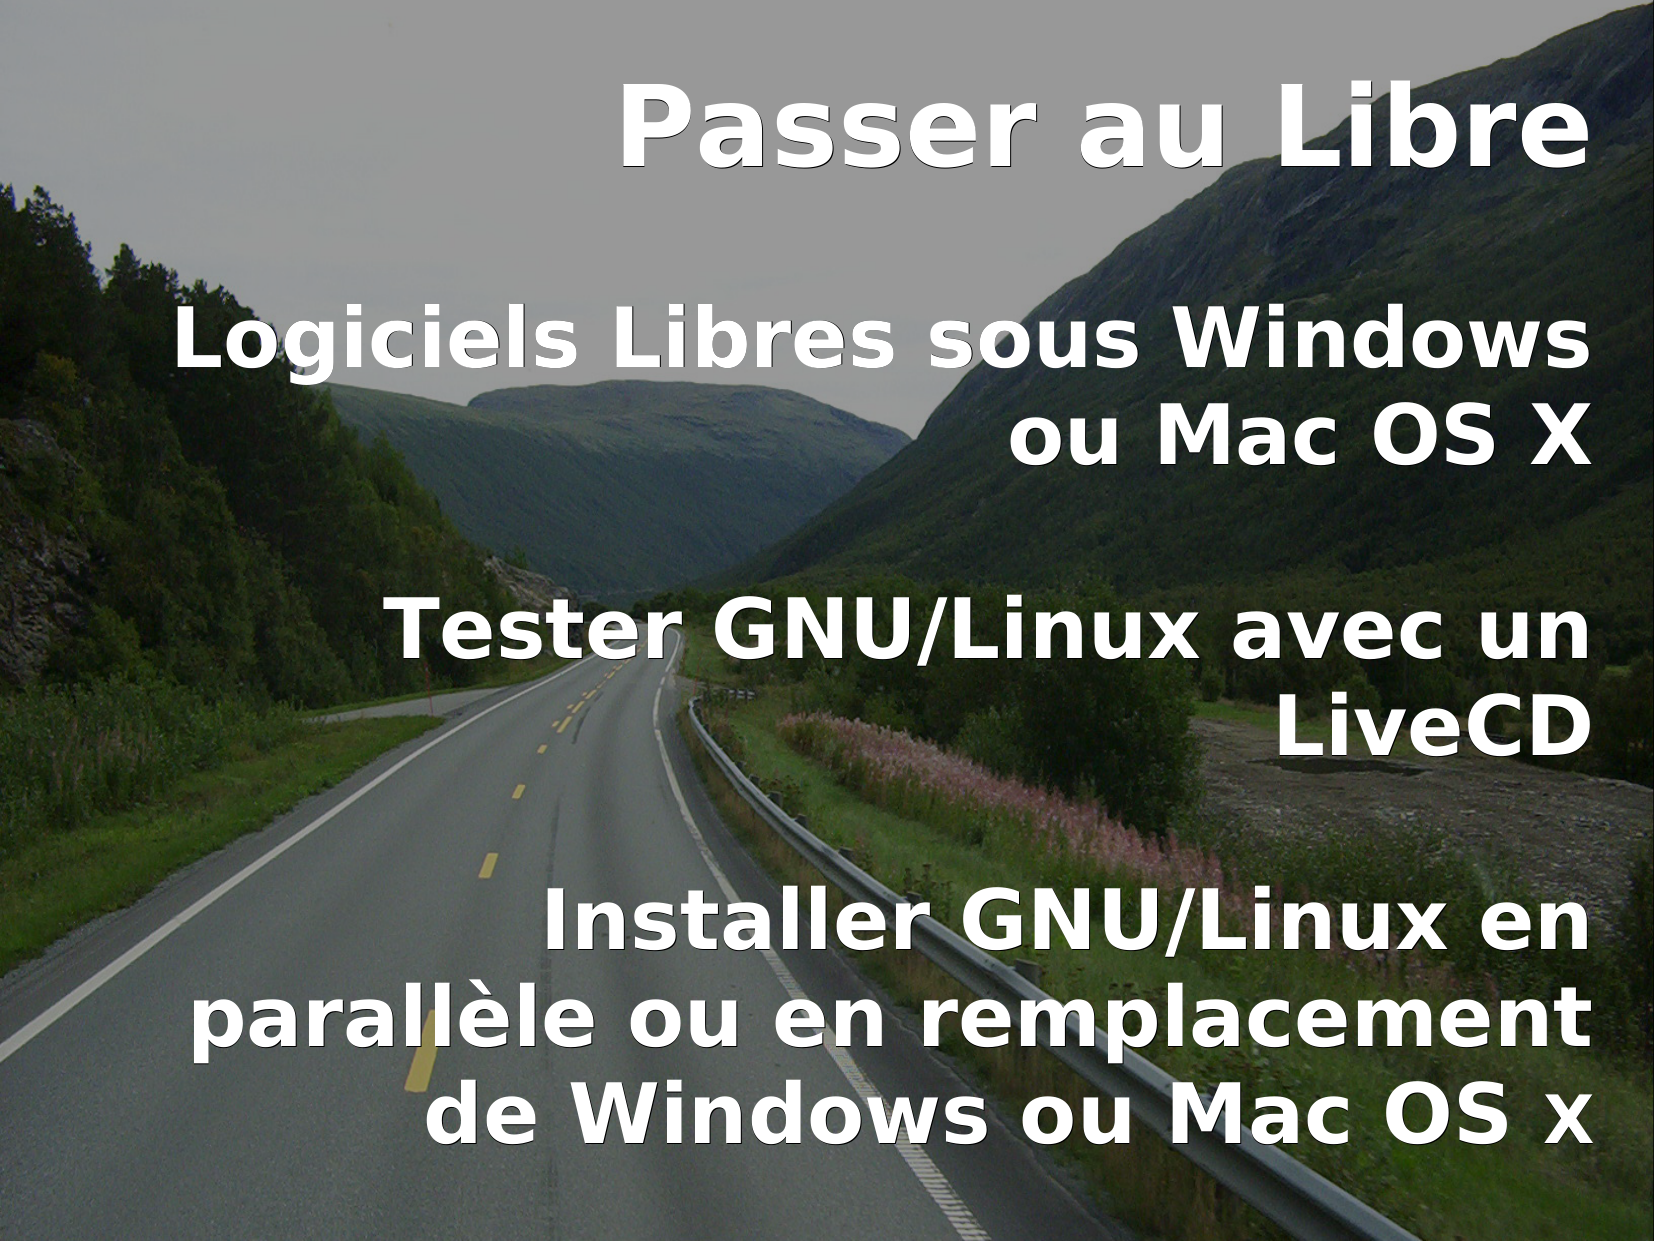

Passer au Libre
Logiciels Libres sous Windows ou Mac OS X
Tester GNU/Linux avec un LiveCD
Installer GNU/Linux en parallèle ou en remplacement de Windows ou Mac OS X